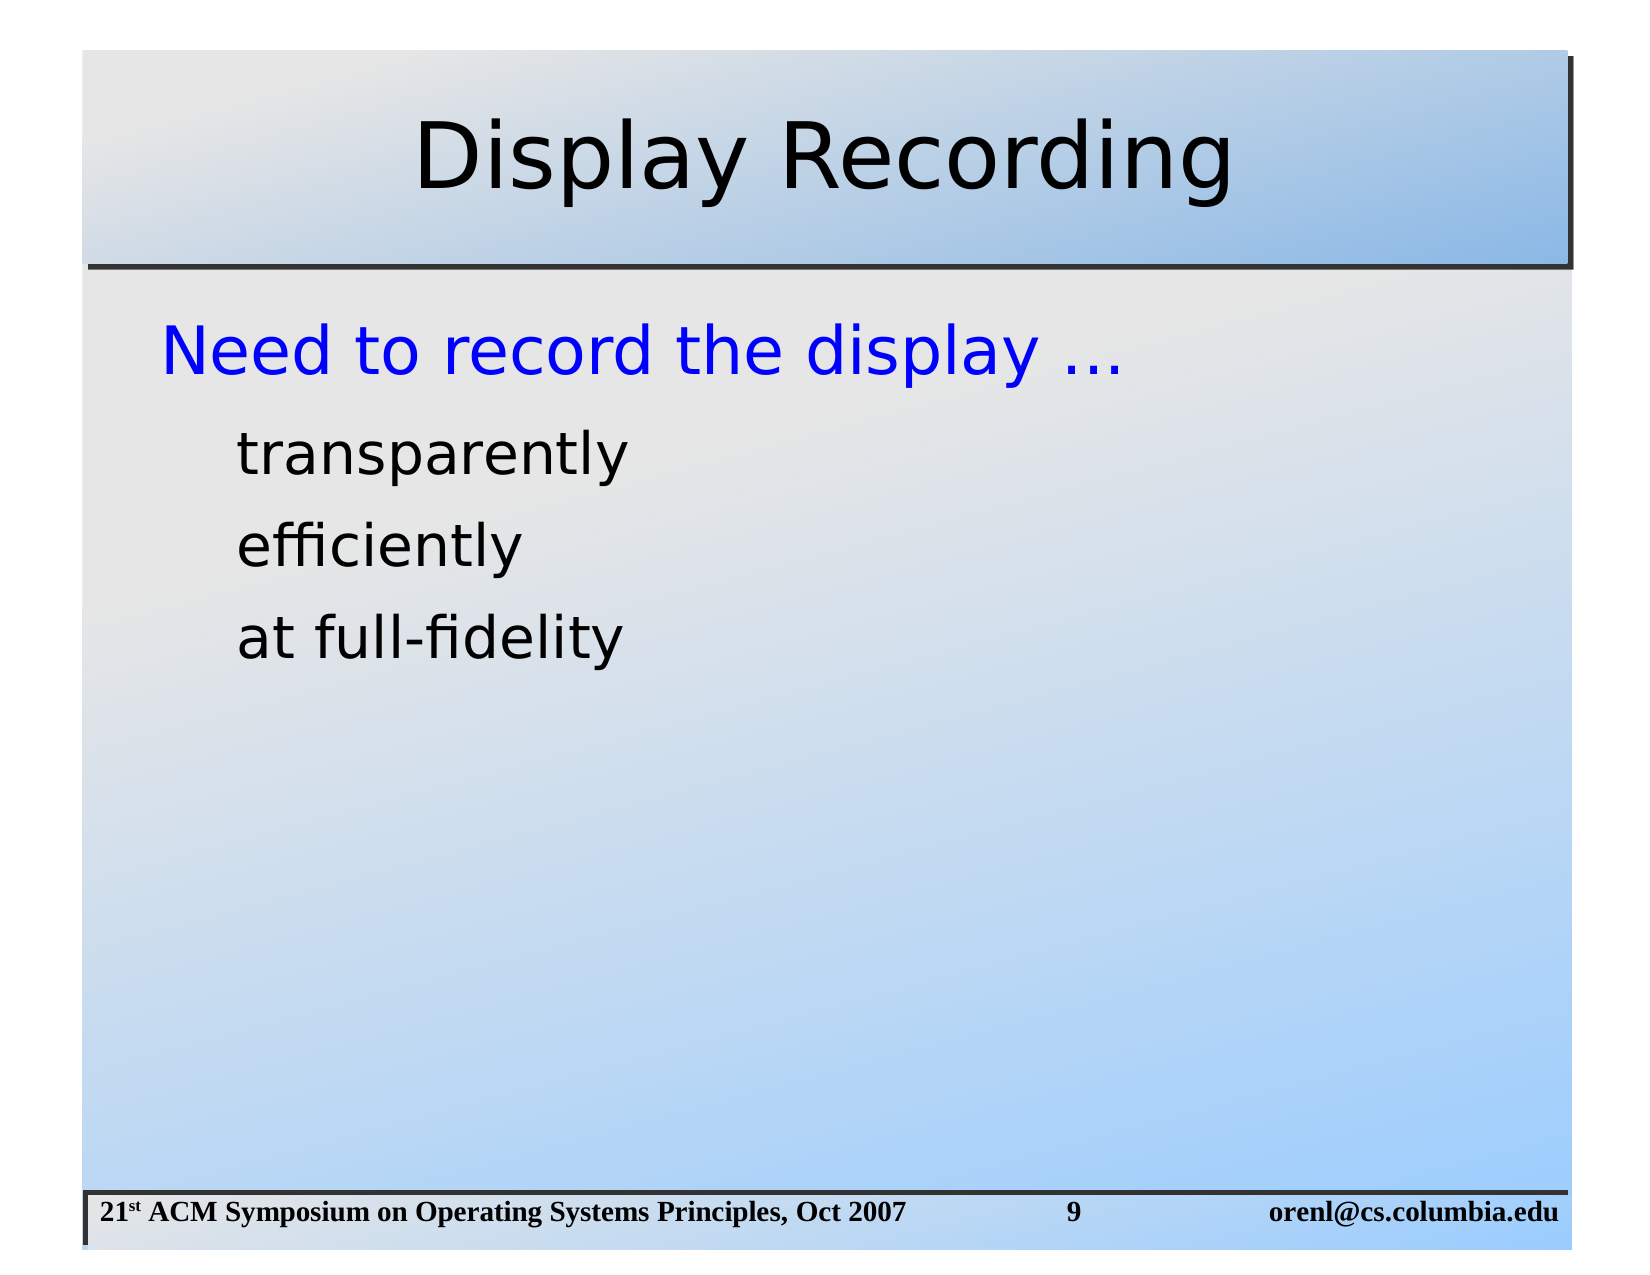

# Display Recording
Need to record the display ...
transparently
efficiently
at full-fidelity